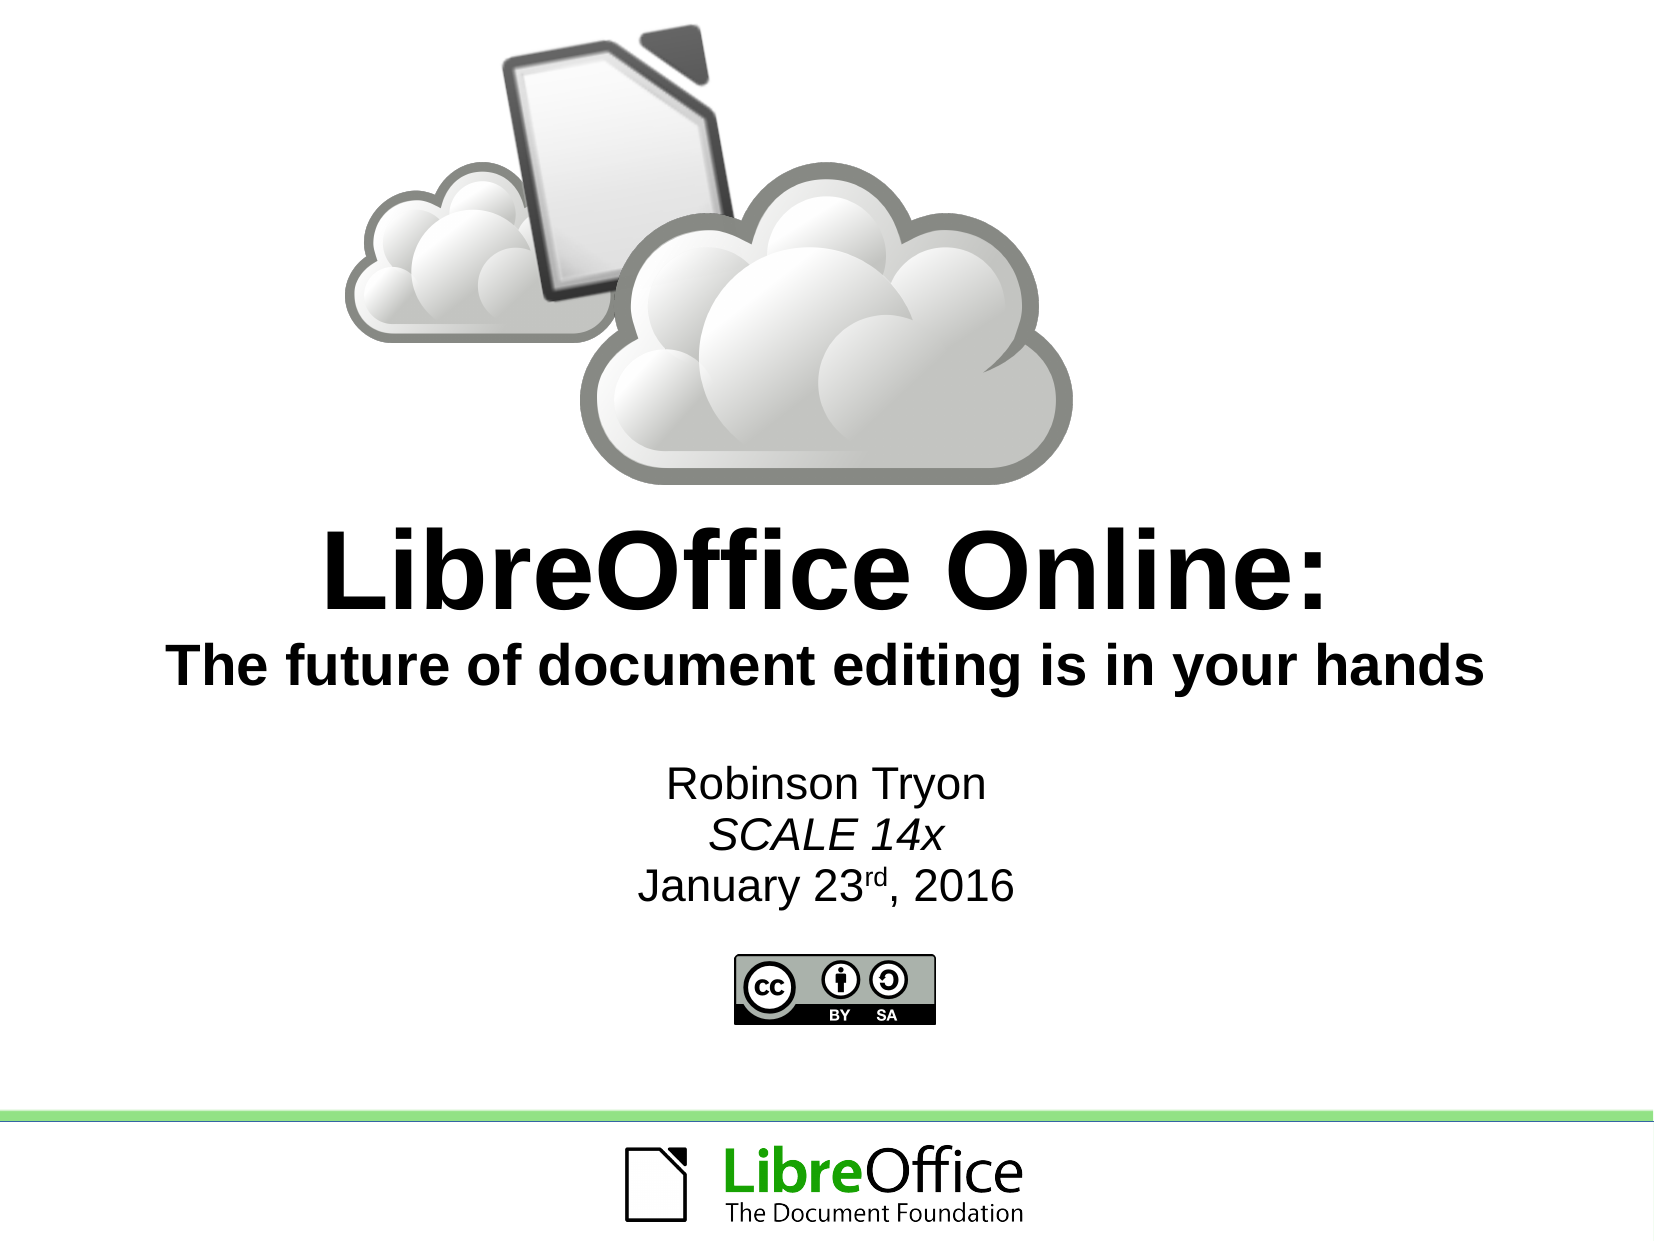

# LibreOffice Online: The future of document editing is in your hands
Robinson Tryon
SCALE 14x
January 23rd, 2016